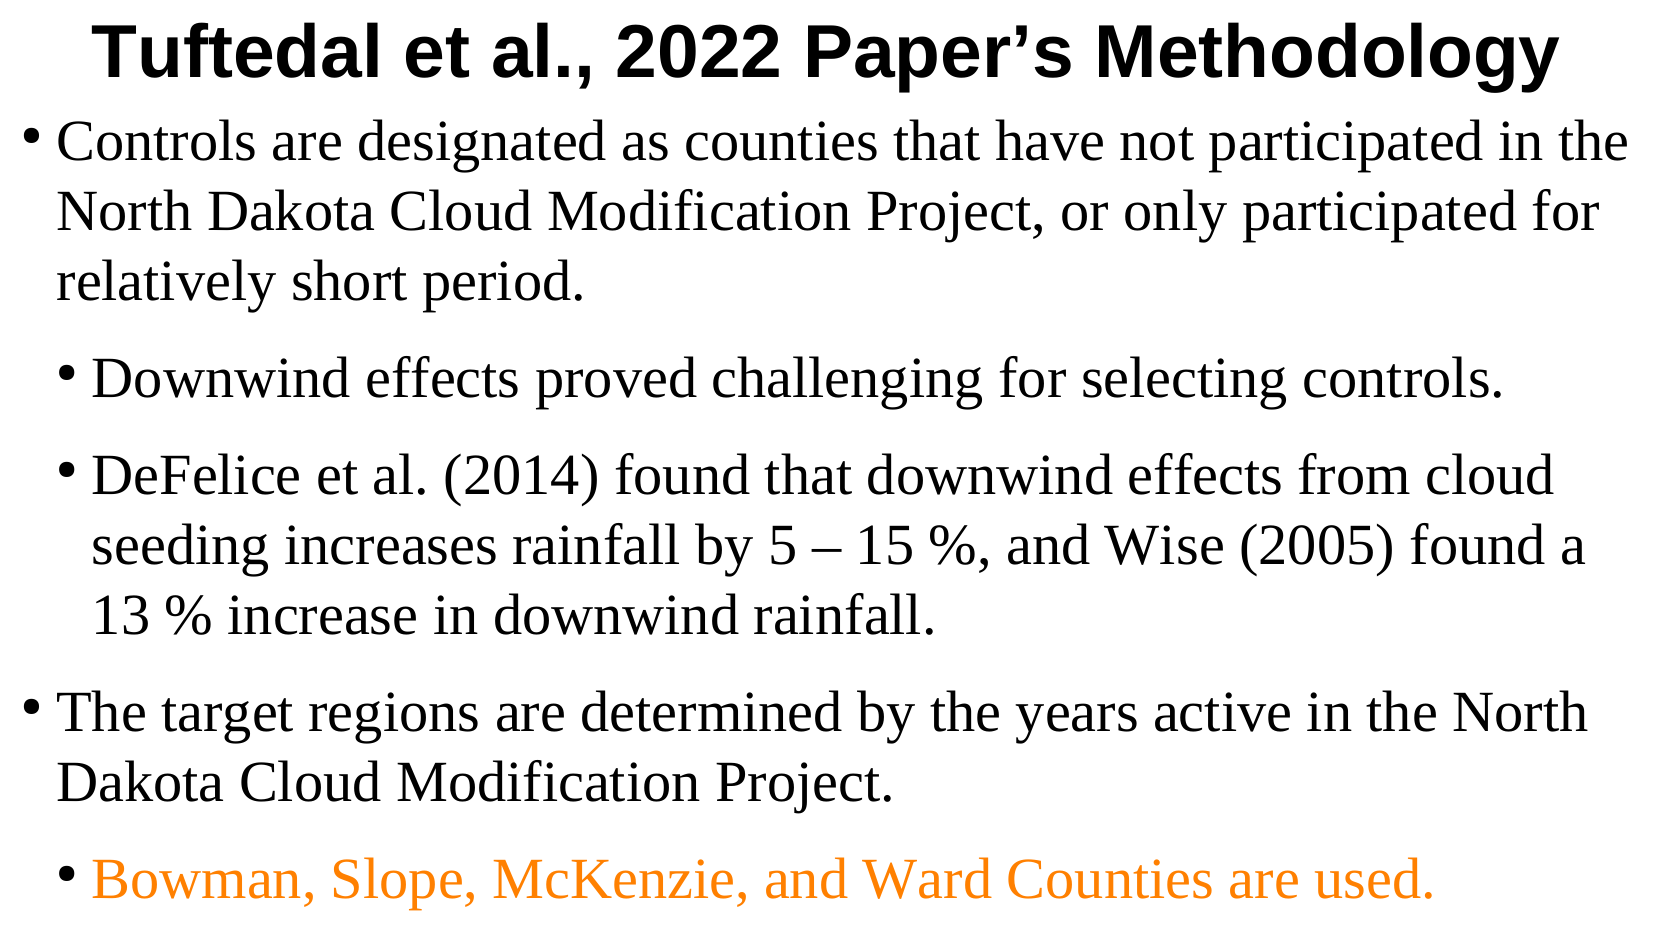

# Tuftedal et al., 2022 Paper’s Methodology
Controls are designated as counties that have not participated in the North Dakota Cloud Modification Project, or only participated for relatively short period.
Downwind effects proved challenging for selecting controls.
DeFelice et al. (2014) found that downwind effects from cloud seeding increases rainfall by 5 – 15 %, and Wise (2005) found a 13 % increase in downwind rainfall.
The target regions are determined by the years active in the North Dakota Cloud Modification Project.
Bowman, Slope, McKenzie, and Ward Counties are used.